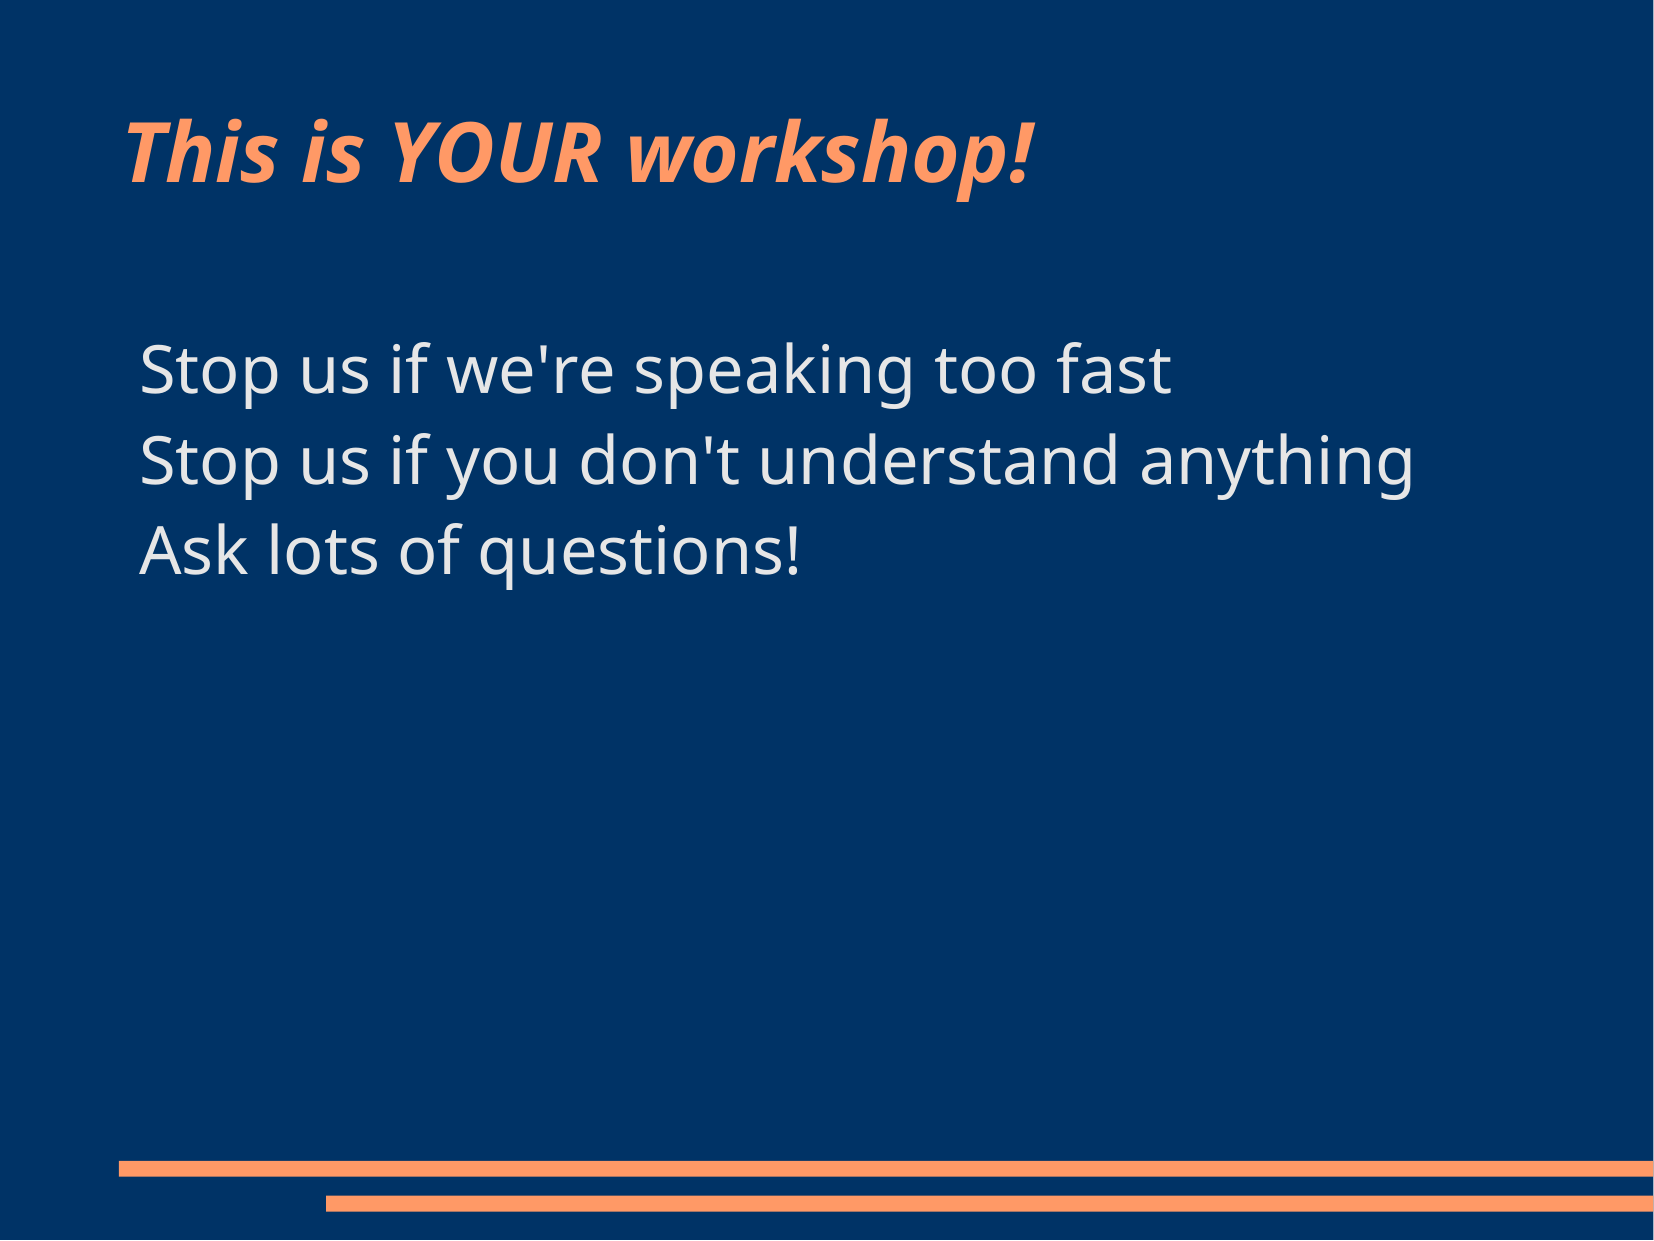

# This is YOUR workshop!
Stop us if we're speaking too fast
Stop us if you don't understand anything
Ask lots of questions!